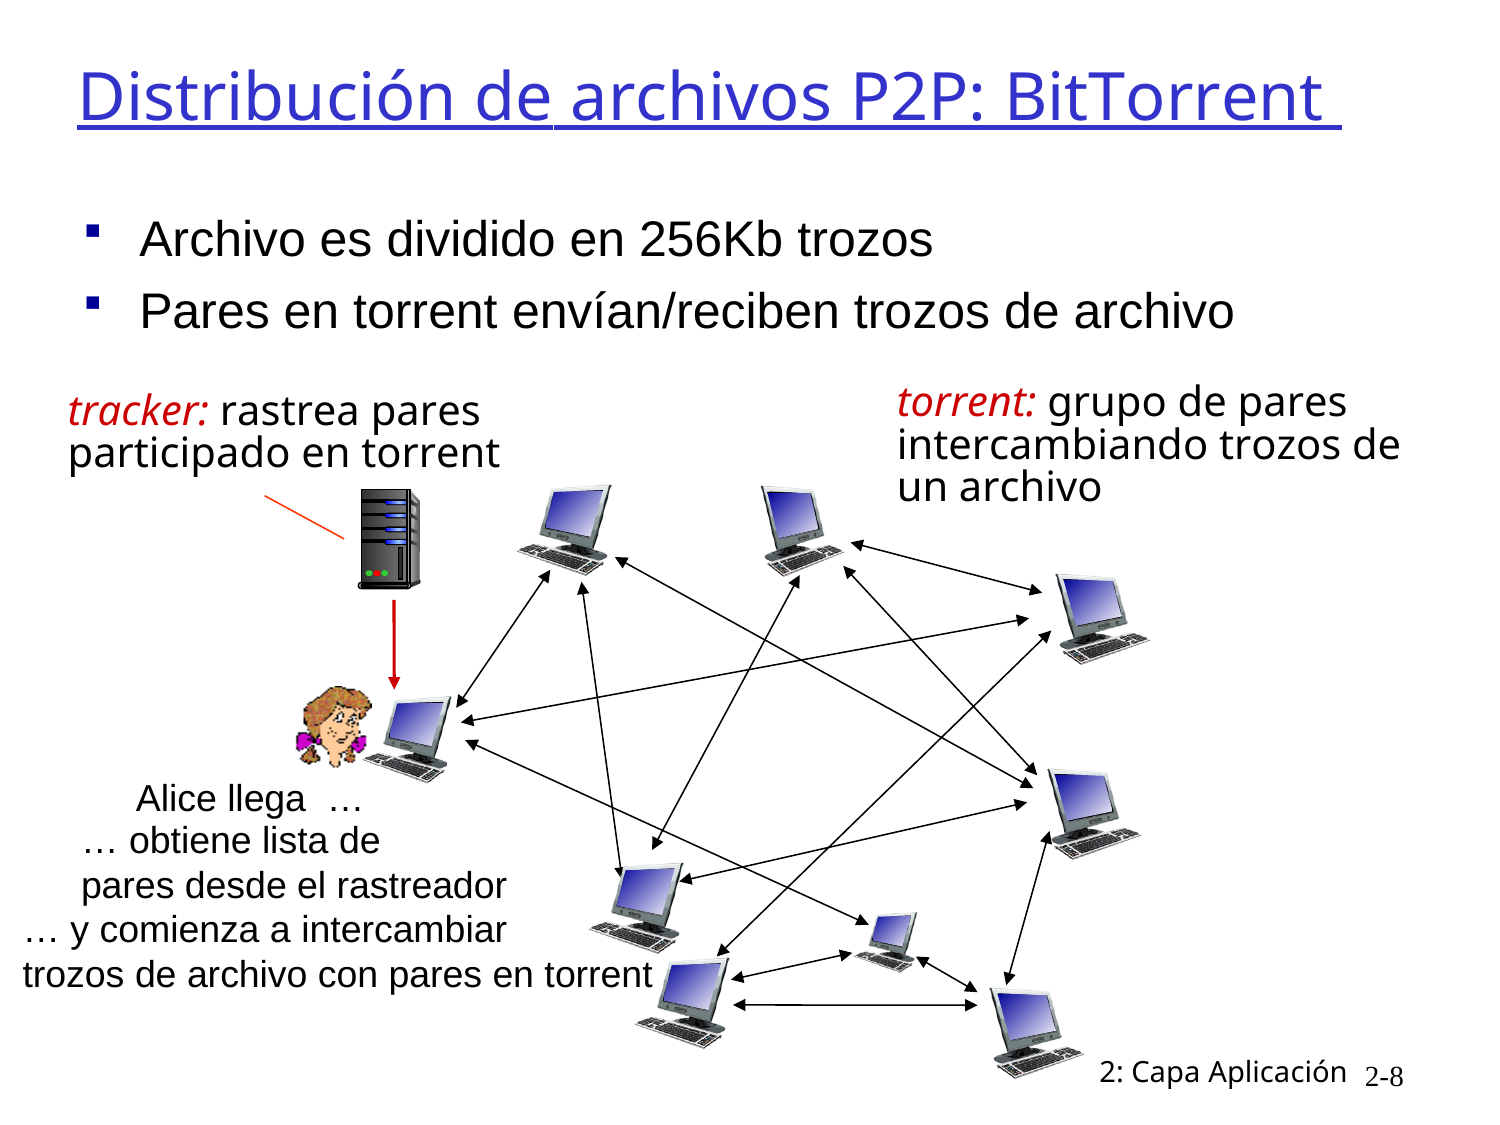

# Distribución de archivos P2P: BitTorrent
Archivo es dividido en 256Kb trozos
Pares en torrent envían/reciben trozos de archivo
torrent: grupo de pares intercambiando trozos de un archivo
tracker: rastrea pares
participado en torrent
Alice llega …
… obtiene lista de
pares desde el rastreador
… y comienza a intercambiar
trozos de archivo con pares en torrent